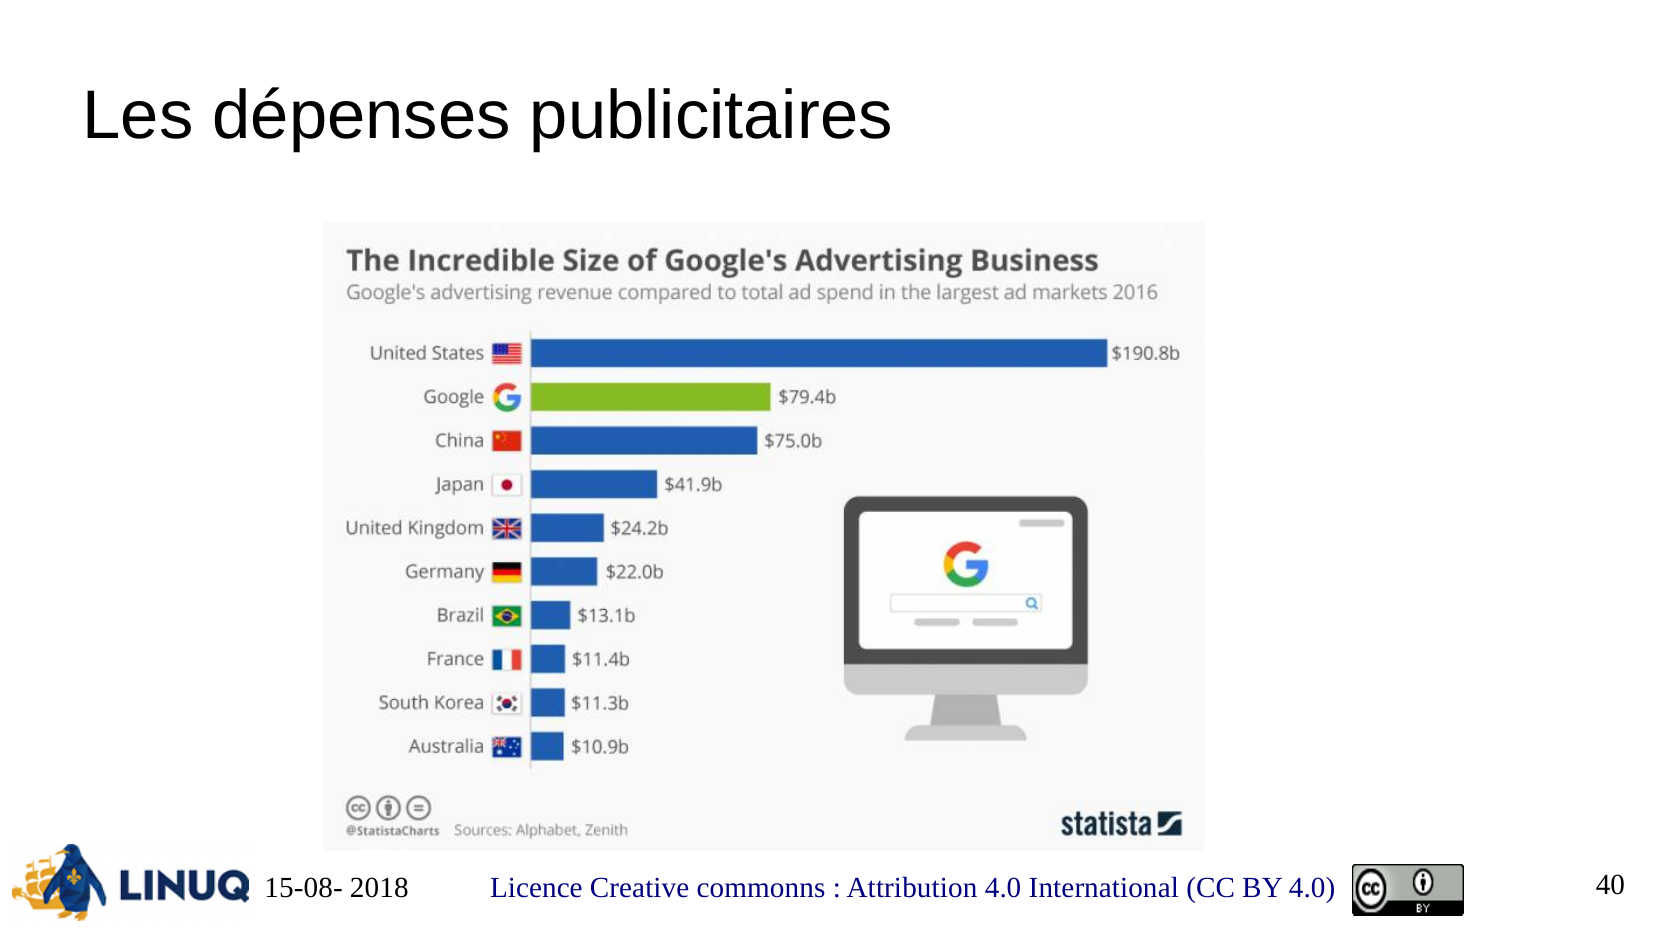

# Les dépenses publicitaires
40
15-08- 2018